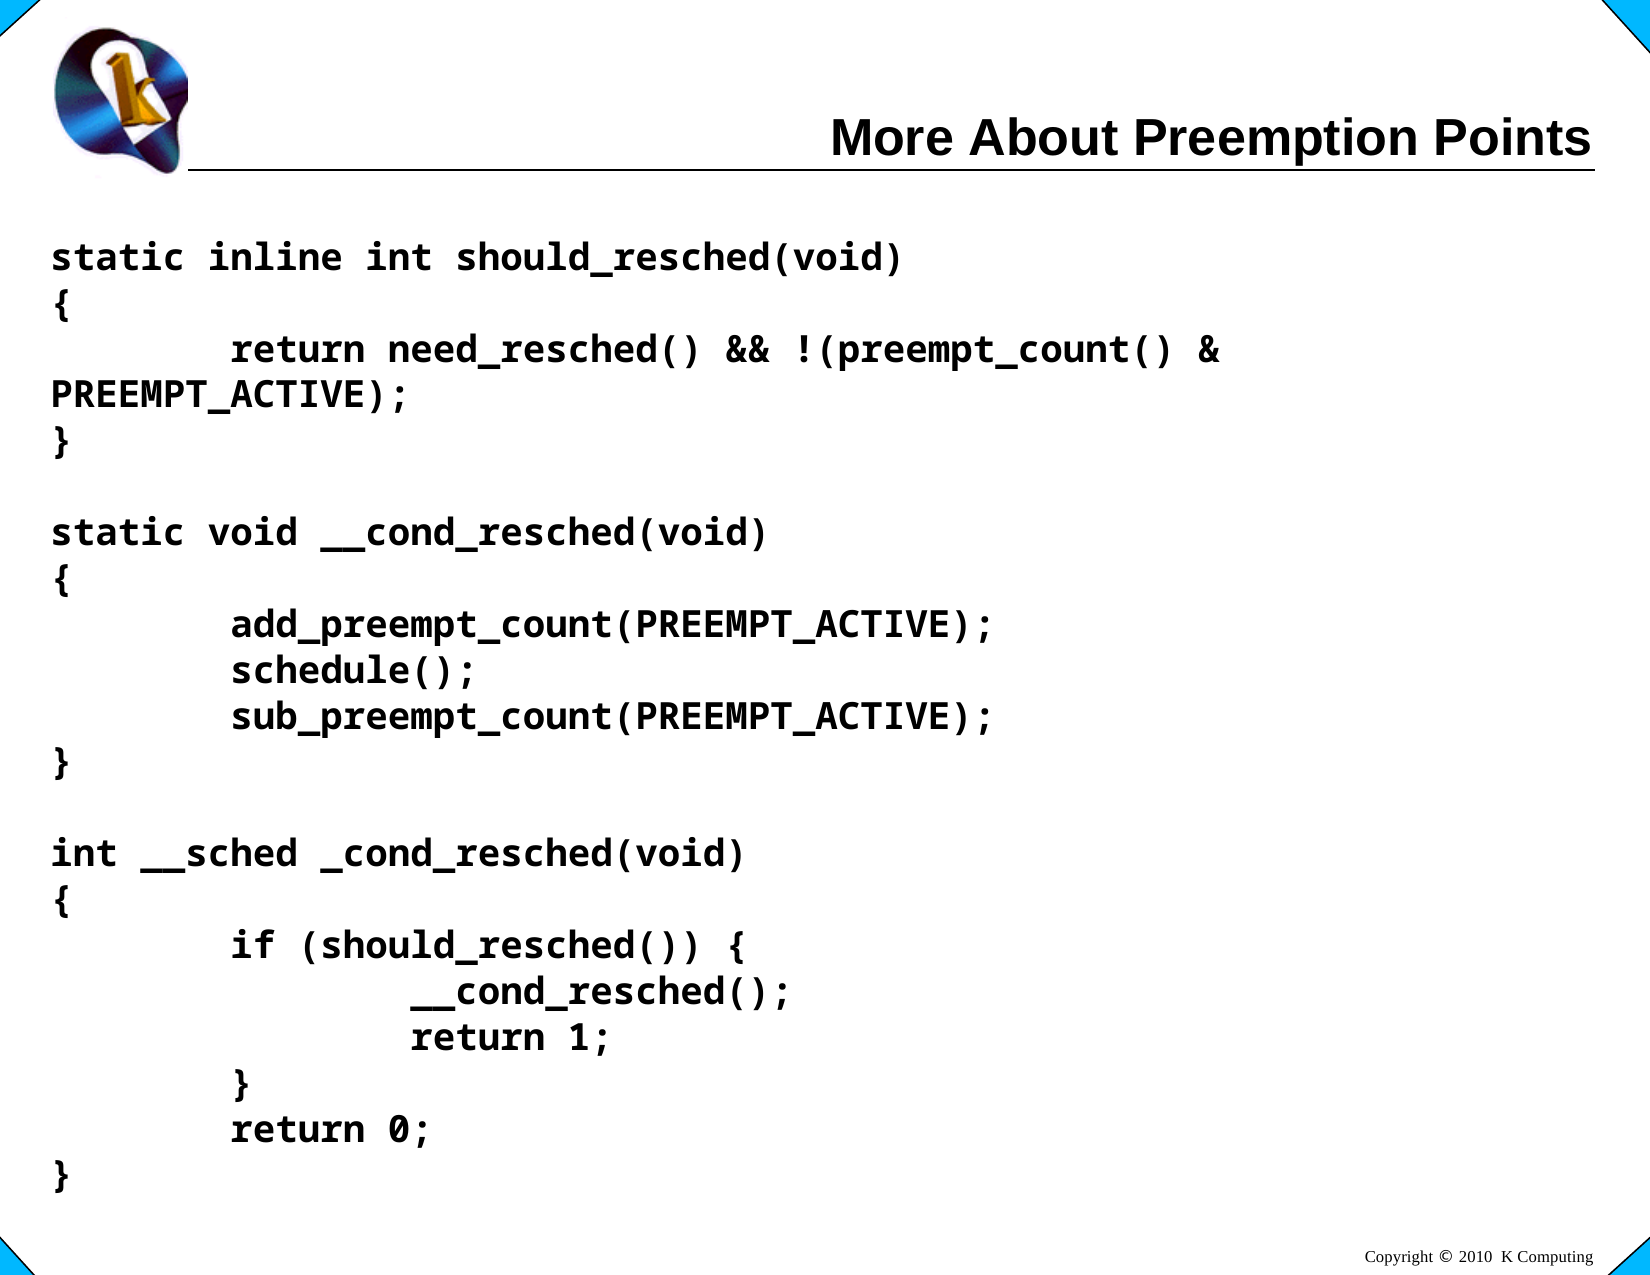

# More About Preemption Points
static inline int should_resched(void)
{
 return need_resched() && !(preempt_count() & PREEMPT_ACTIVE);
}
static void __cond_resched(void)
{
 add_preempt_count(PREEMPT_ACTIVE);
 schedule();
 sub_preempt_count(PREEMPT_ACTIVE);
}
int __sched _cond_resched(void)
{
 if (should_resched()) {
 __cond_resched();
 return 1;
 }
 return 0;
}